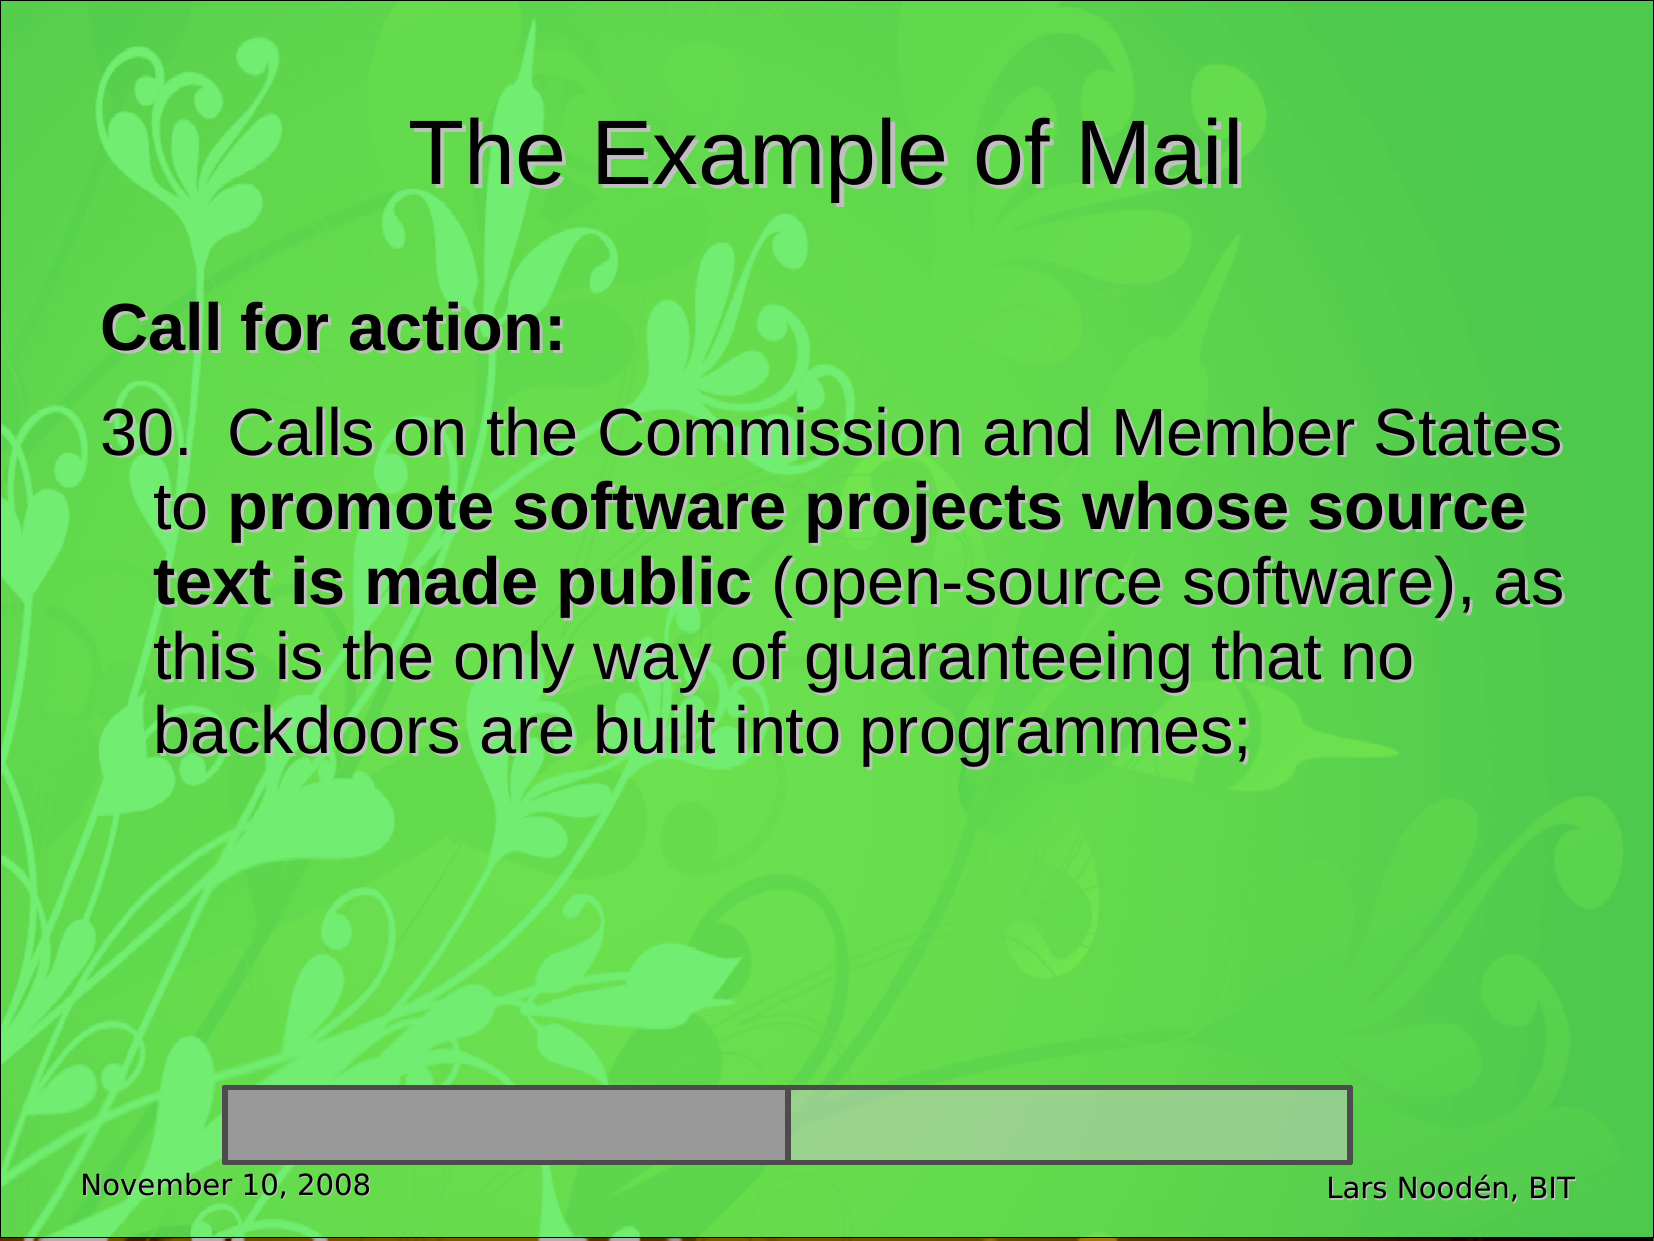

# The Example of Mail
Call for action:
30.	Calls on the Commission and Member States to promote software projects whose source text is made public (open-source software), as this is the only way of guaranteeing that no backdoors are built into programmes;